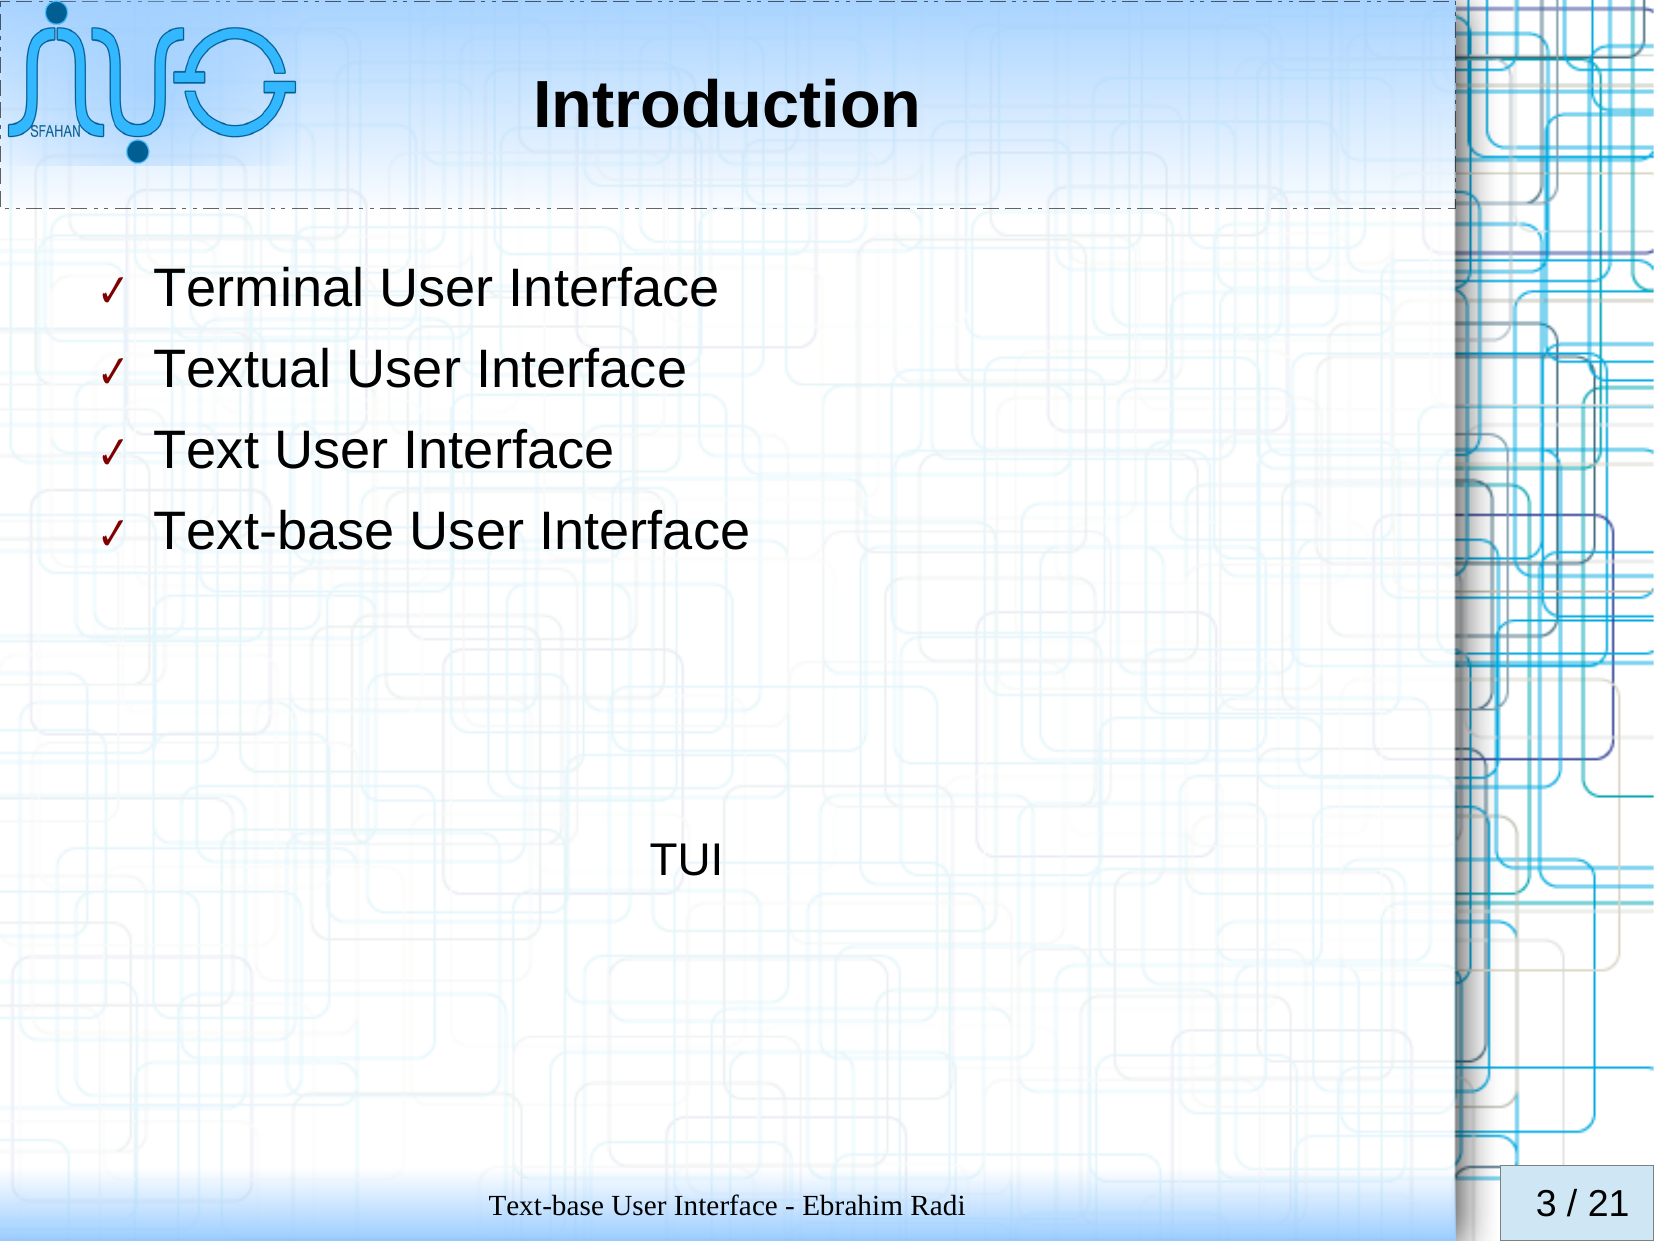

# Introduction
Terminal User Interface
Textual User Interface
Text User Interface
Text-base User Interface
TUI
Text-base User Interface - Ebrahim Radi